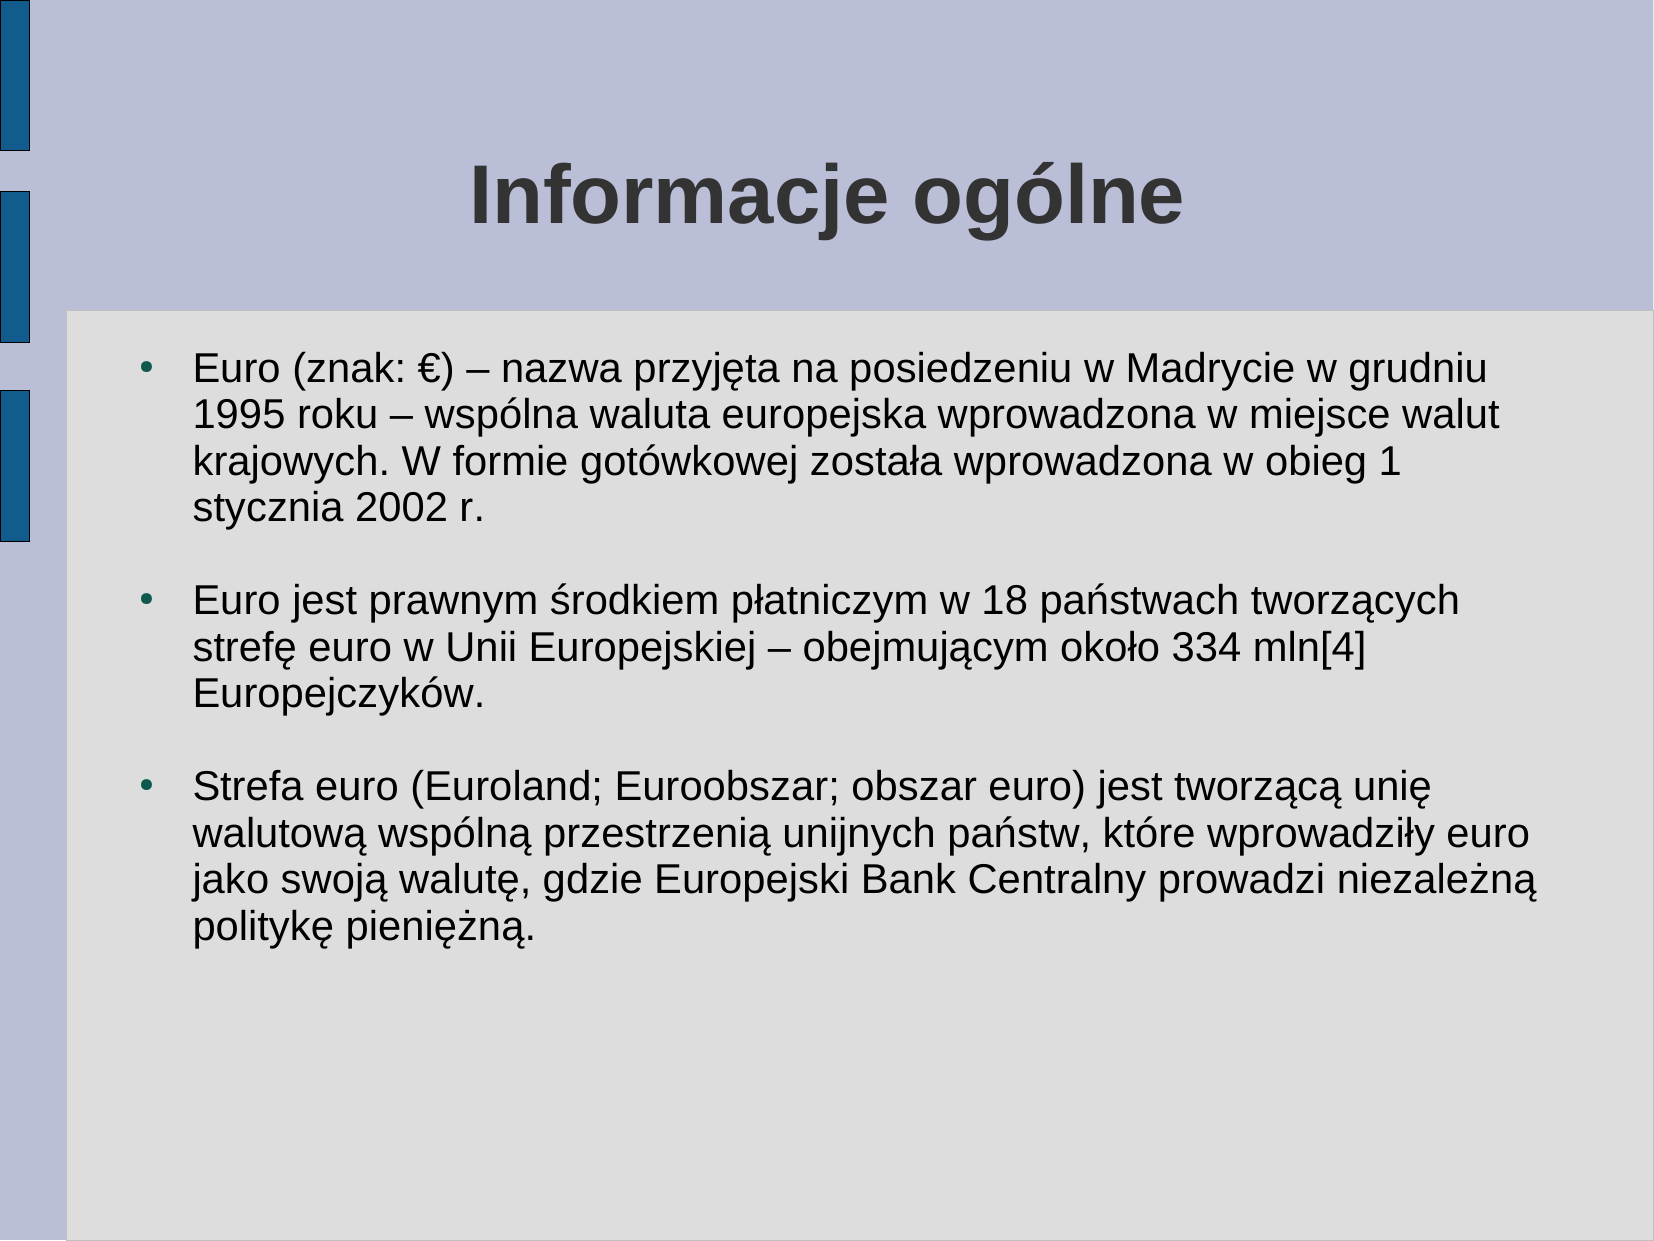

# Informacje ogólne
Euro (znak: €) – nazwa przyjęta na posiedzeniu w Madrycie w grudniu 1995 roku – wspólna waluta europejska wprowadzona w miejsce walut krajowych. W formie gotówkowej została wprowadzona w obieg 1 stycznia 2002 r.
Euro jest prawnym środkiem płatniczym w 18 państwach tworzących strefę euro w Unii Europejskiej – obejmującym około 334 mln[4] Europejczyków.
Strefa euro (Euroland; Euroobszar; obszar euro) jest tworzącą unię walutową wspólną przestrzenią unijnych państw, które wprowadziły euro jako swoją walutę, gdzie Europejski Bank Centralny prowadzi niezależną politykę pieniężną.